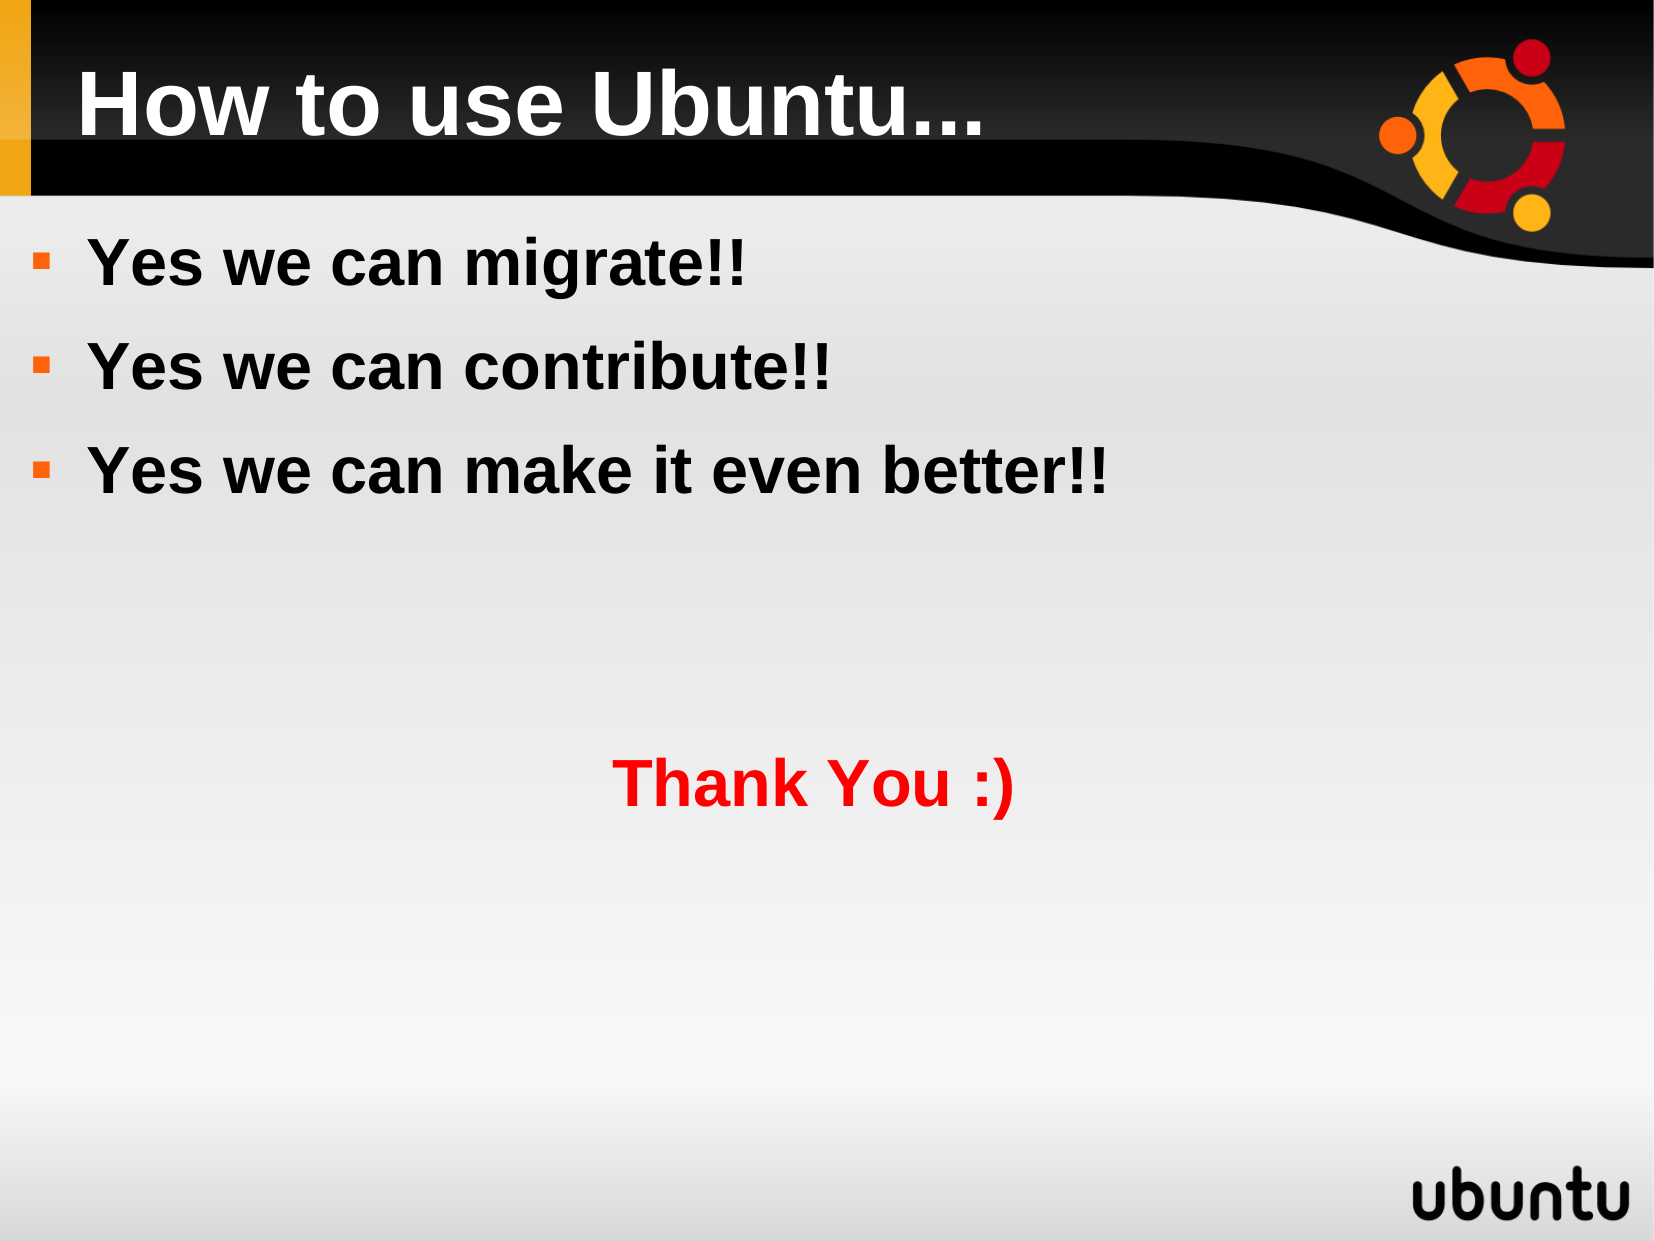

# How to use Ubuntu...
Yes we can migrate!!
Yes we can contribute!!
Yes we can make it even better!!
Thank You :)